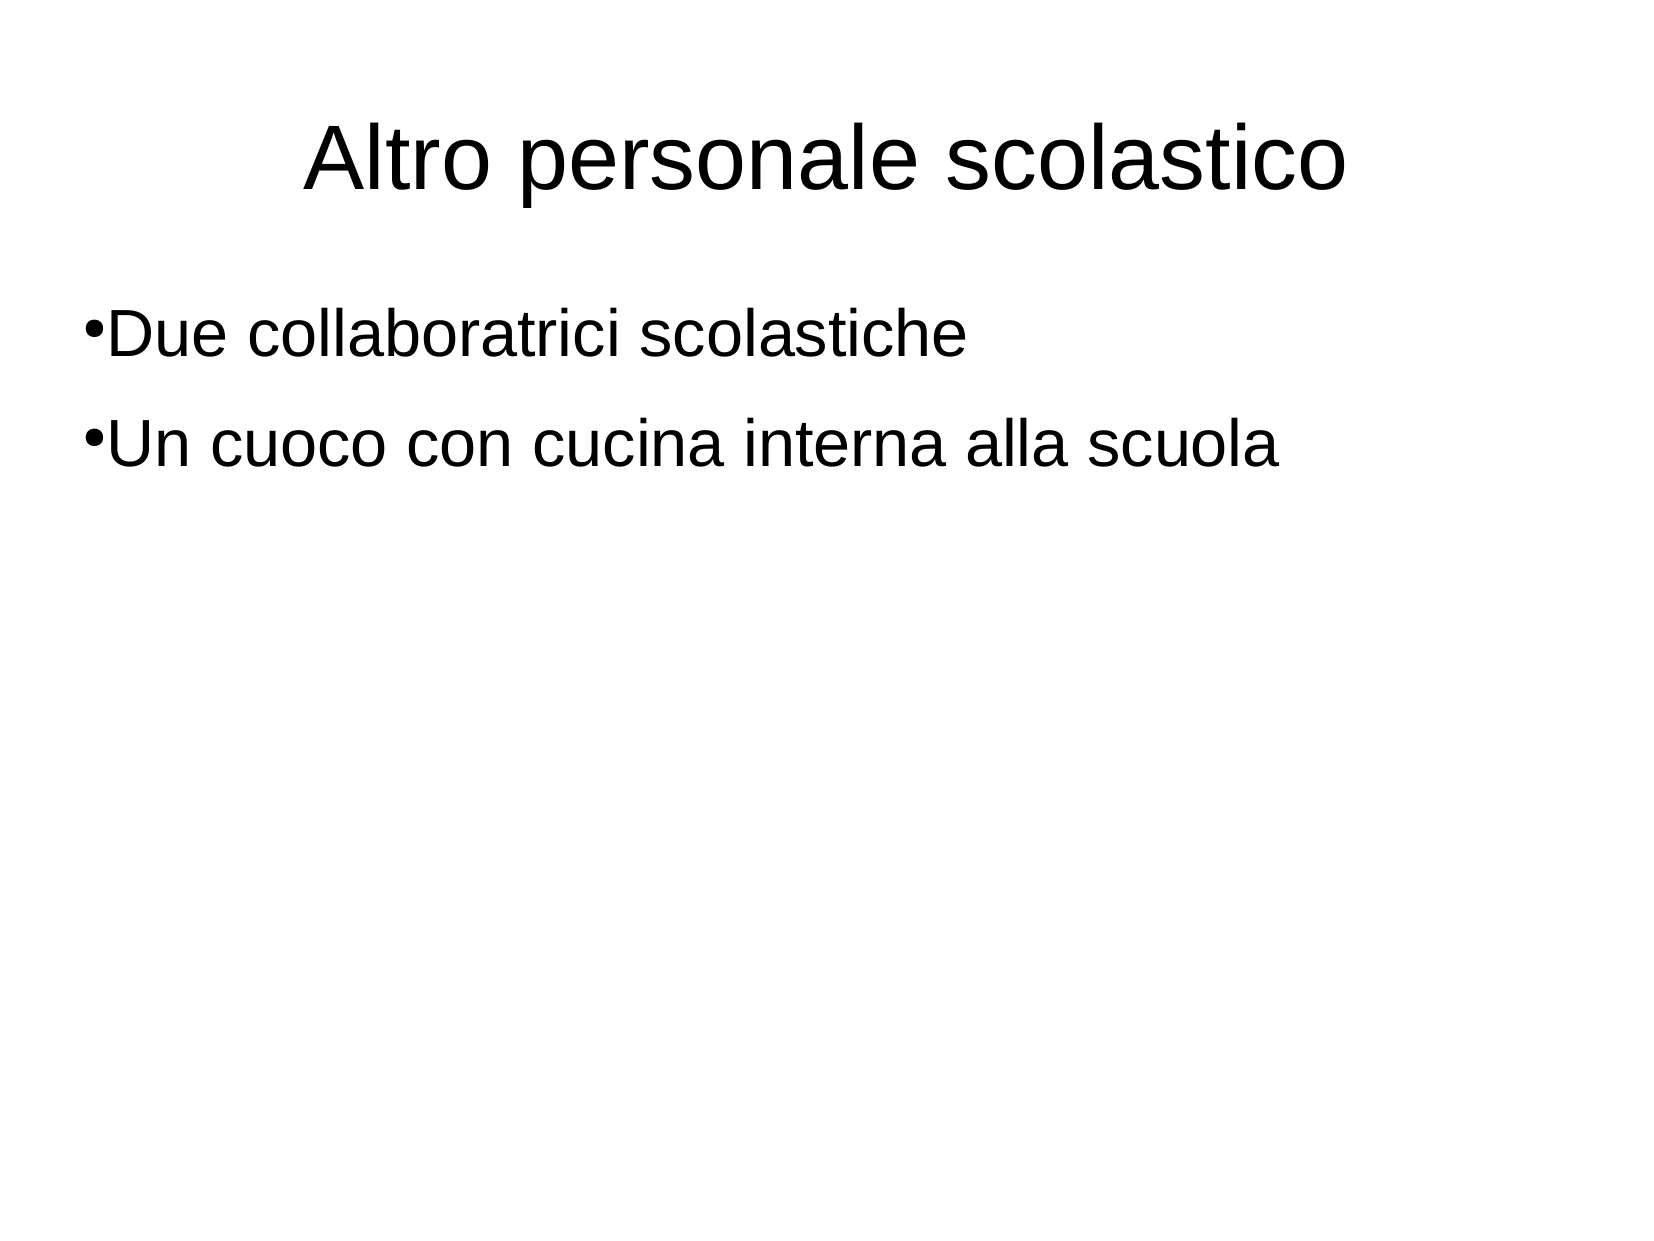

# Altro personale scolastico
Due collaboratrici scolastiche
Un cuoco con cucina interna alla scuola